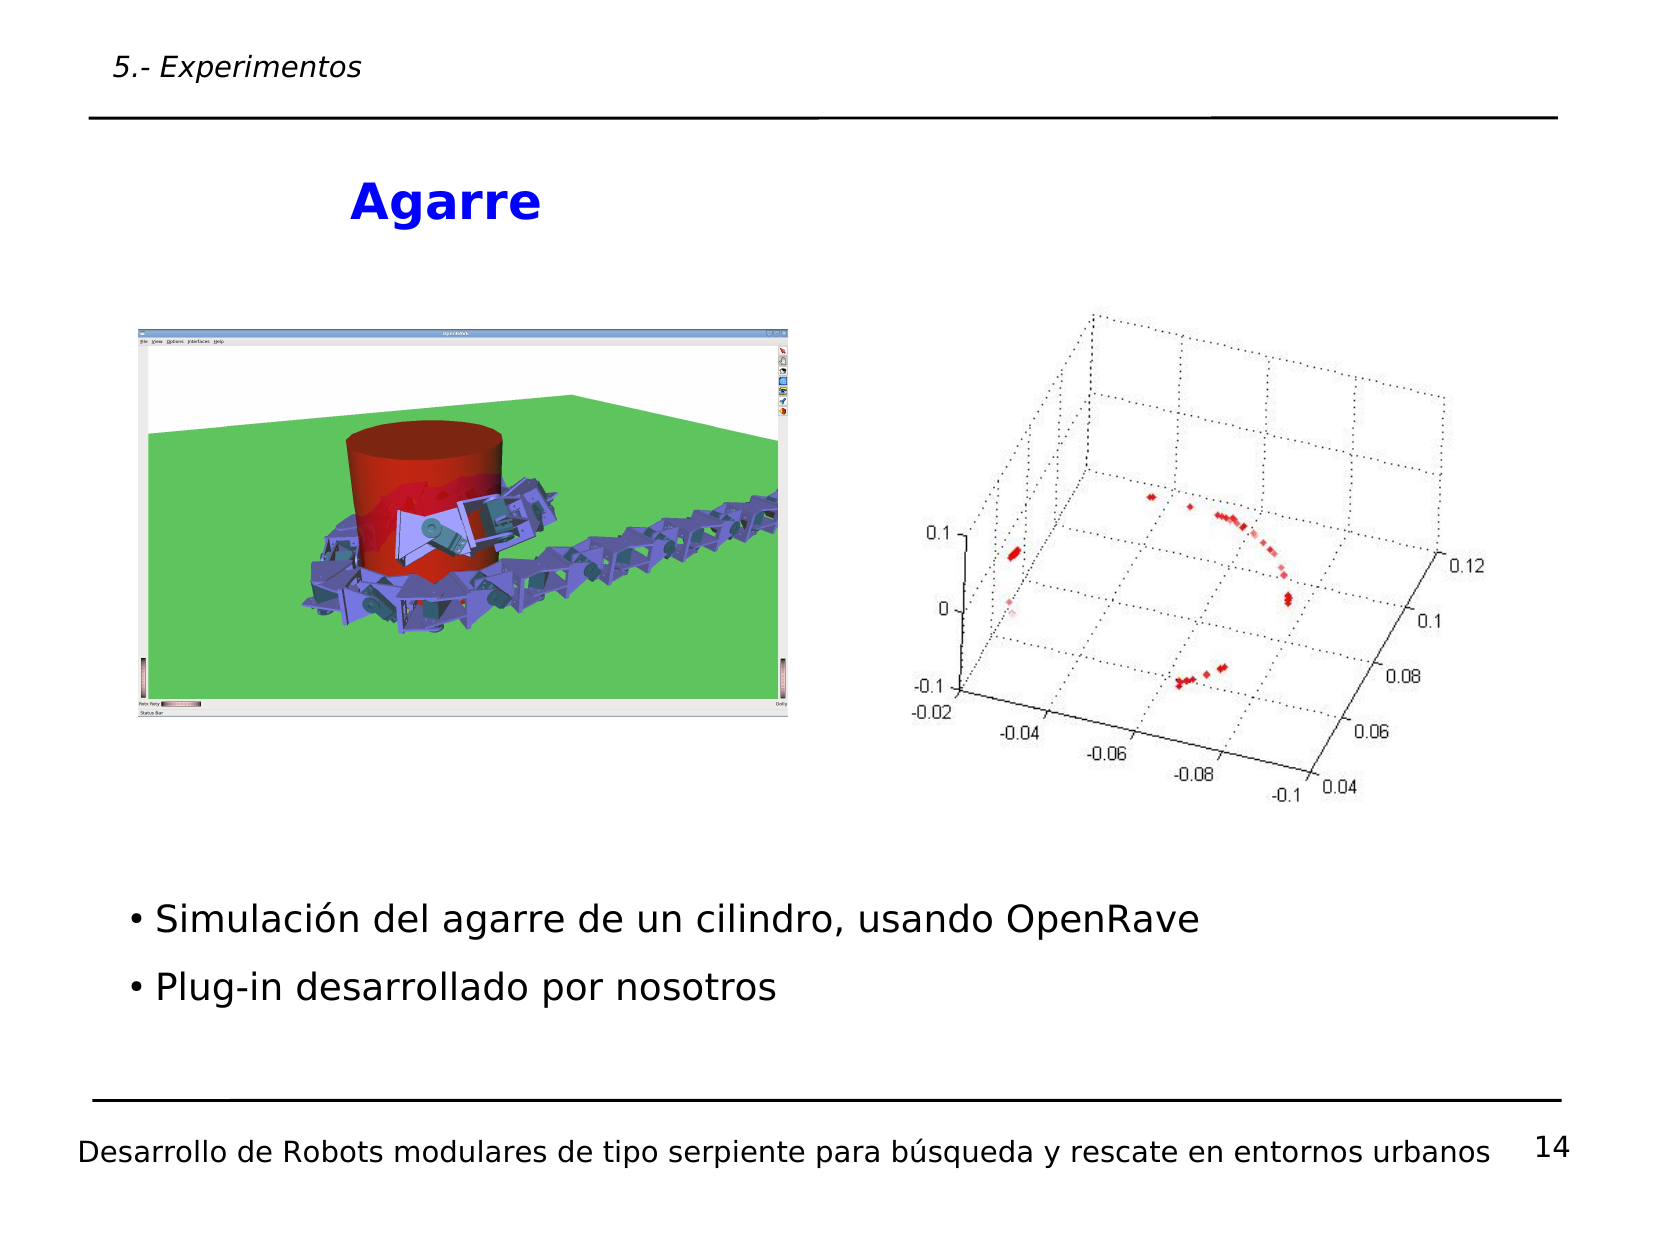

5.- Experimentos
Agarre
 Simulación del agarre de un cilindro, usando OpenRave
 Plug-in desarrollado por nosotros
Desarrollo de Robots modulares de tipo serpiente para búsqueda y rescate en entornos urbanos
14